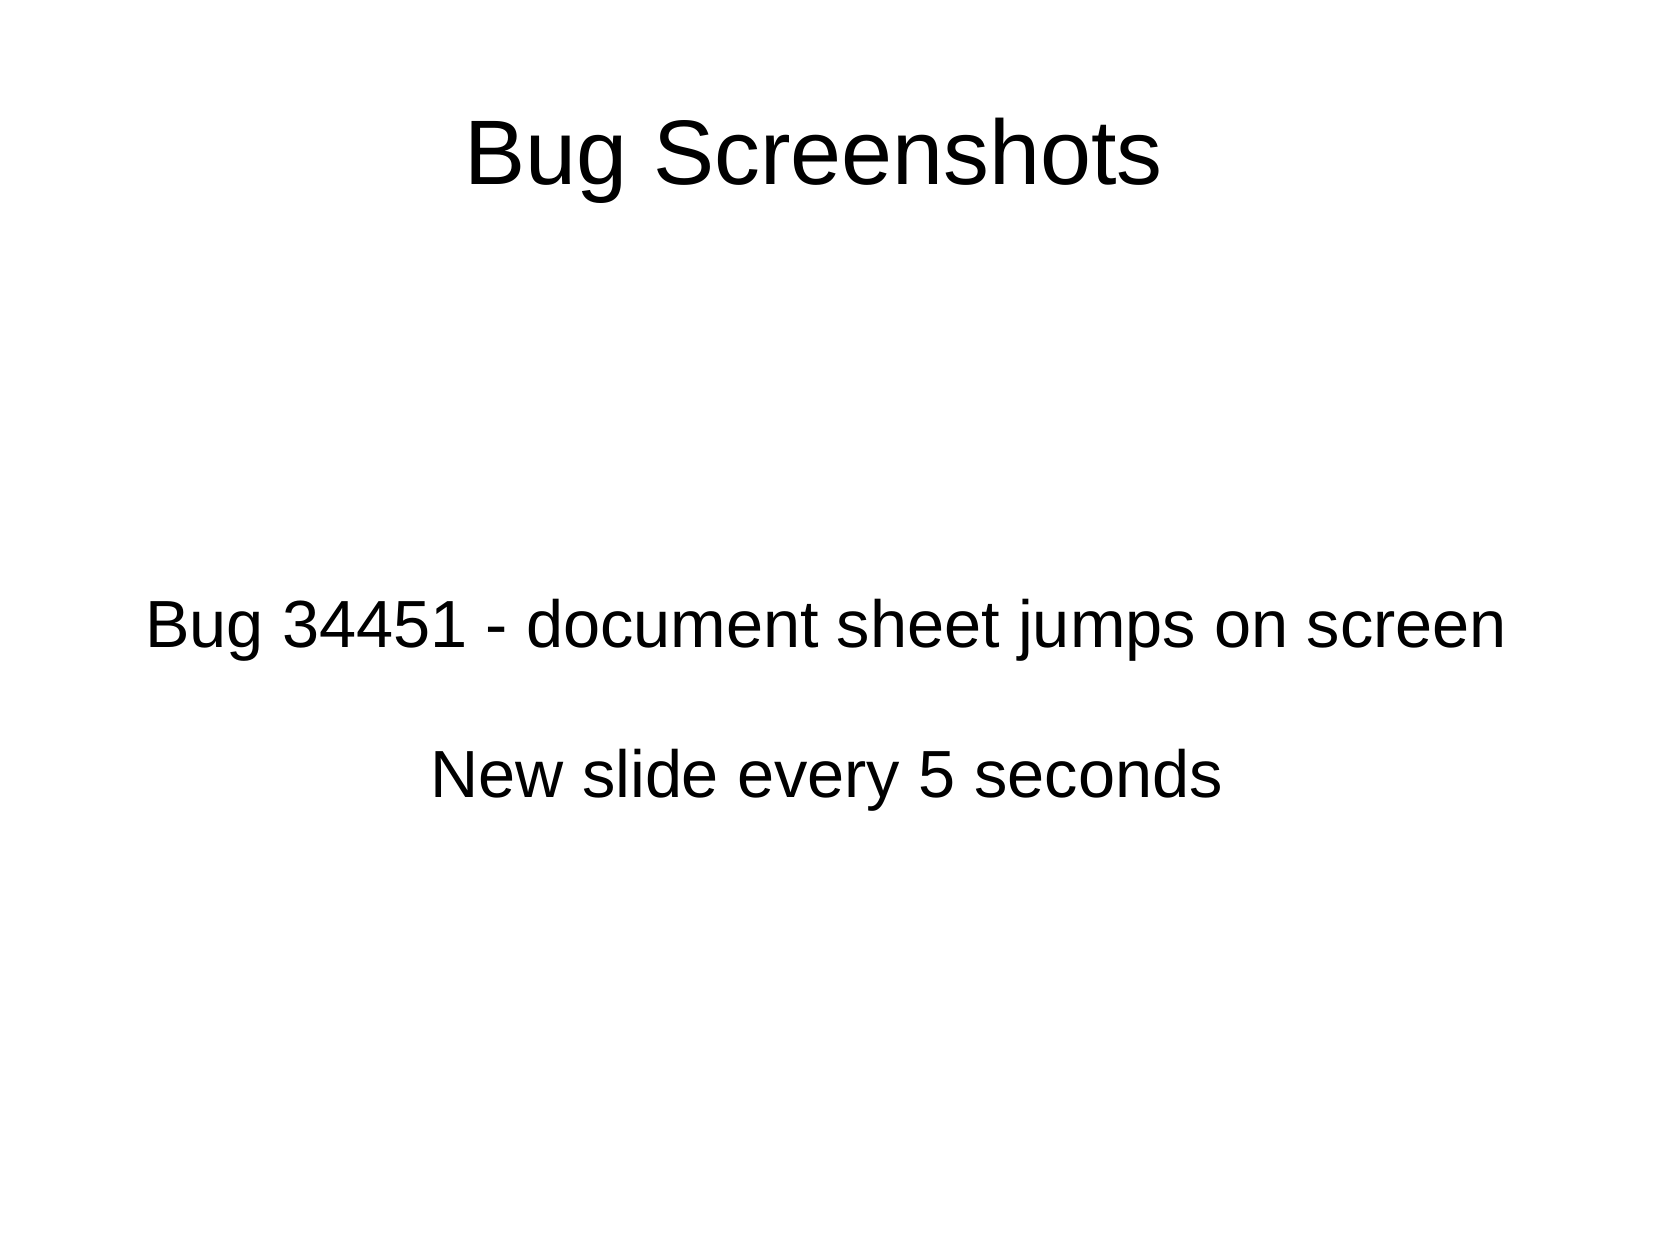

# Bug Screenshots
Bug 34451 - document sheet jumps on screen
New slide every 5 seconds